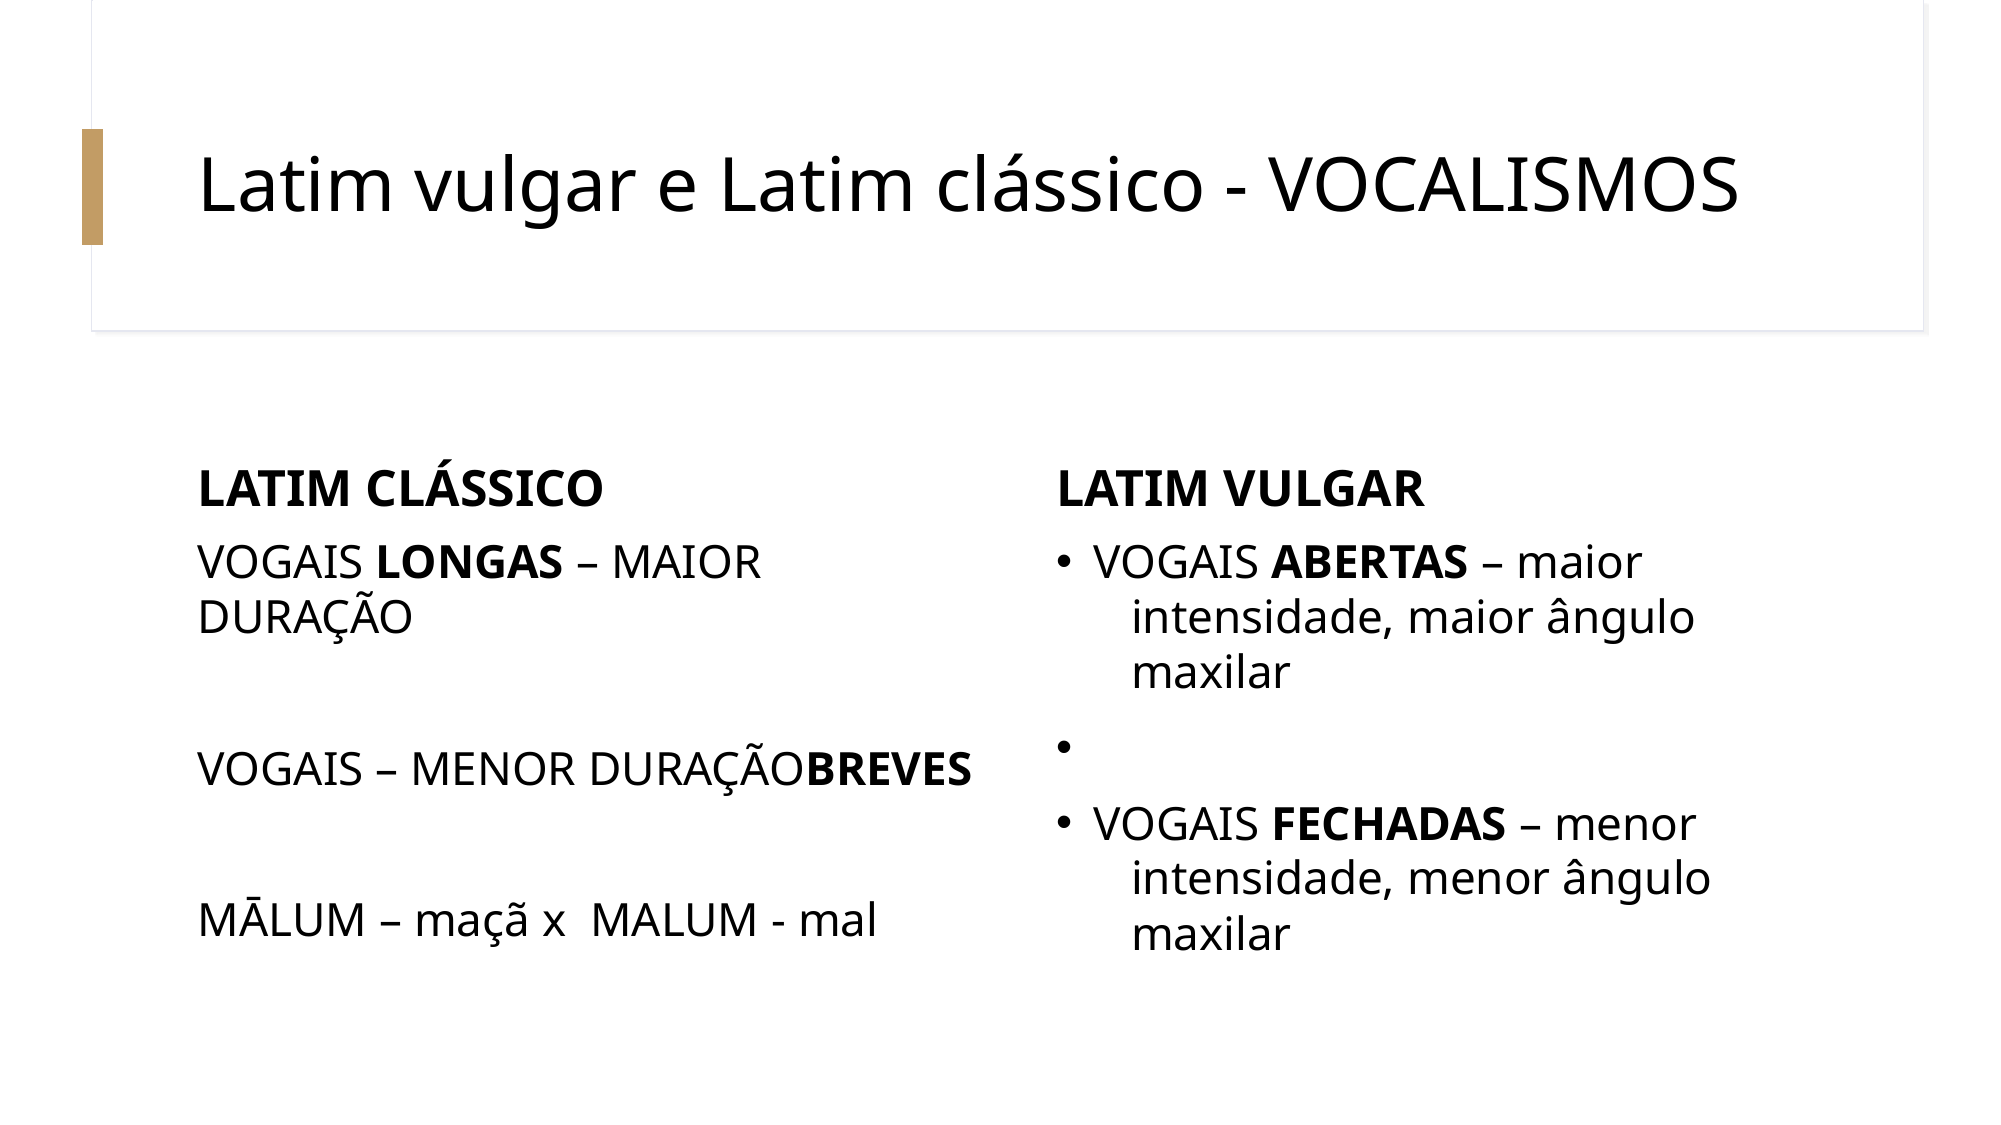

# Latim vulgar e Latim clássico - VOCALISMOS
LATIM CLÁSSICO
LATIM VULGAR
VOGAIS LONGAS – MAIOR DURAÇÃO
VOGAIS – MENOR DURAÇÃOBREVES
MĀLUM – maçã x MALUM - mal
VOGAIS ABERTAS – maior intensidade, maior ângulo maxilar
VOGAIS FECHADAS – menor intensidade, menor ângulo maxilar